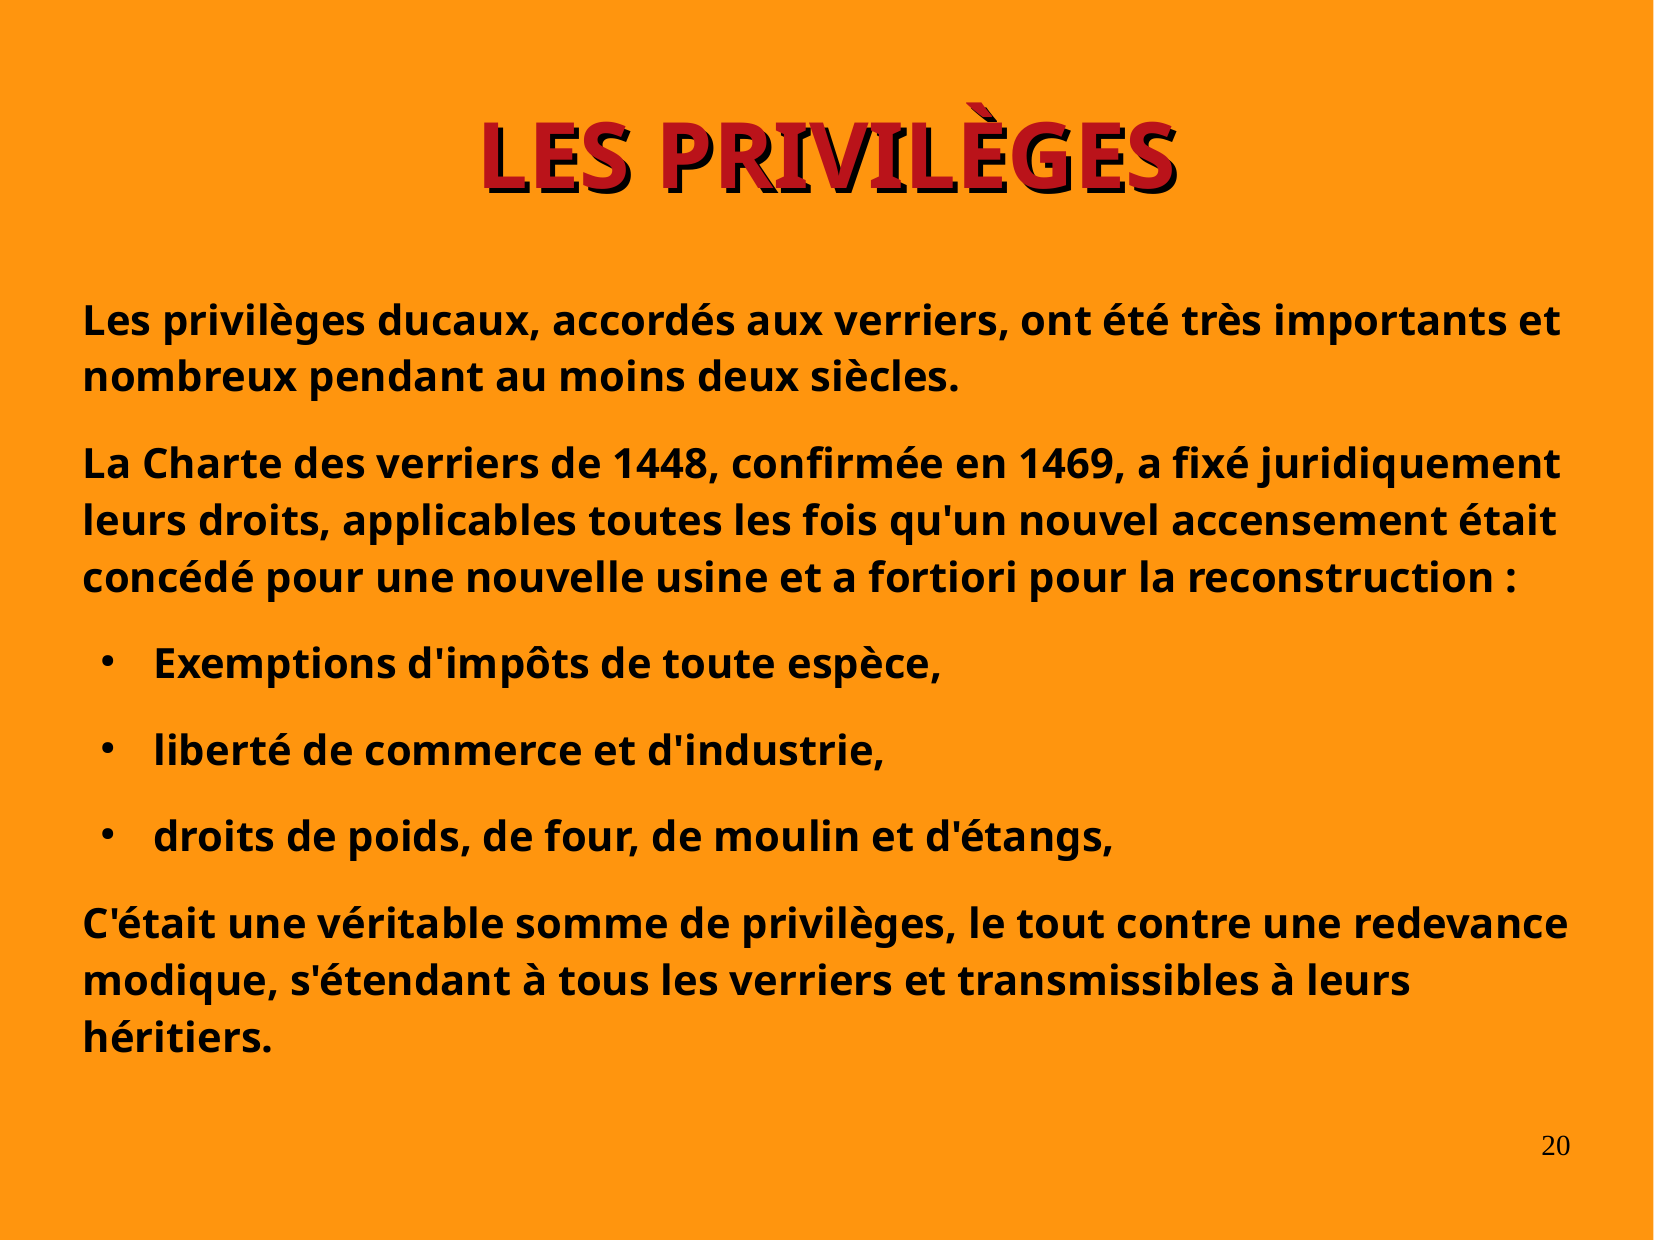

# LES PRIVILÈGES
Les privilèges ducaux, accordés aux verriers, ont été très importants et nombreux pendant au moins deux siècles.
La Charte des verriers de 1448, confirmée en 1469, a fixé juridiquement leurs droits, applicables toutes les fois qu'un nouvel accensement était concédé pour une nouvelle usine et a fortiori pour la reconstruction :
Exemptions d'impôts de toute espèce,
liberté de commerce et d'industrie,
droits de poids, de four, de moulin et d'étangs,
C'était une véritable somme de privilèges, le tout contre une redevance modique, s'étendant à tous les verriers et transmissibles à leurs héritiers.
20